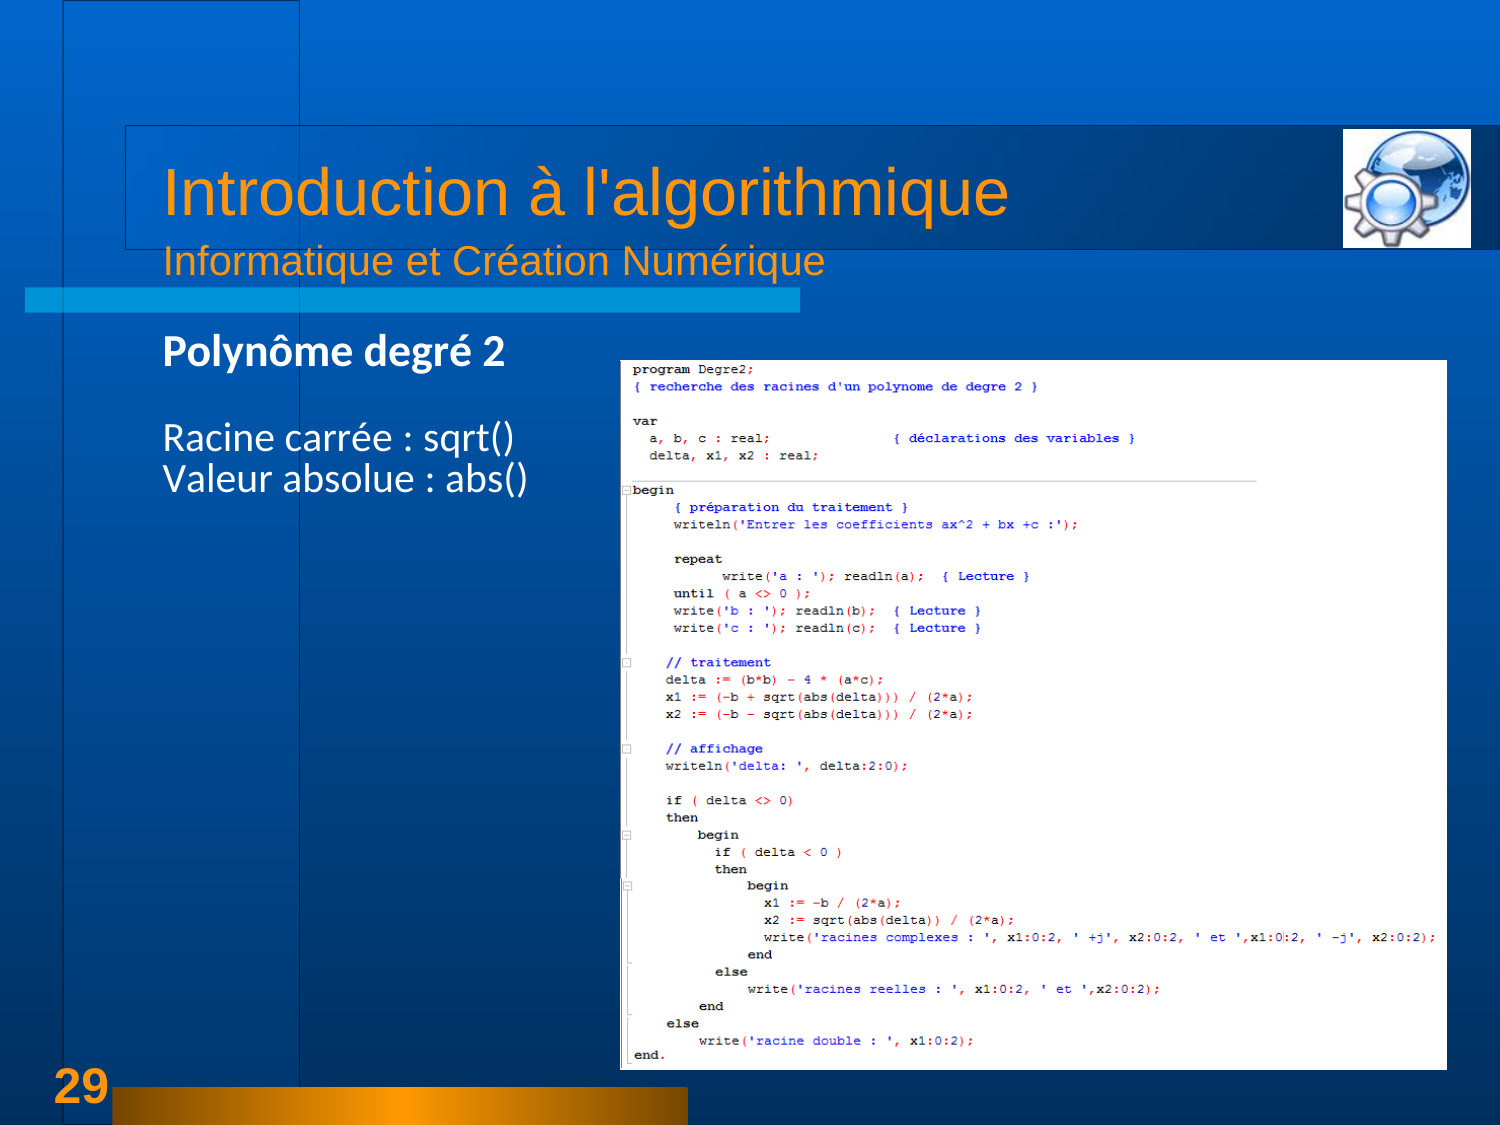

Polynôme degré 2
Racine carrée : sqrt()
Valeur absolue : abs()